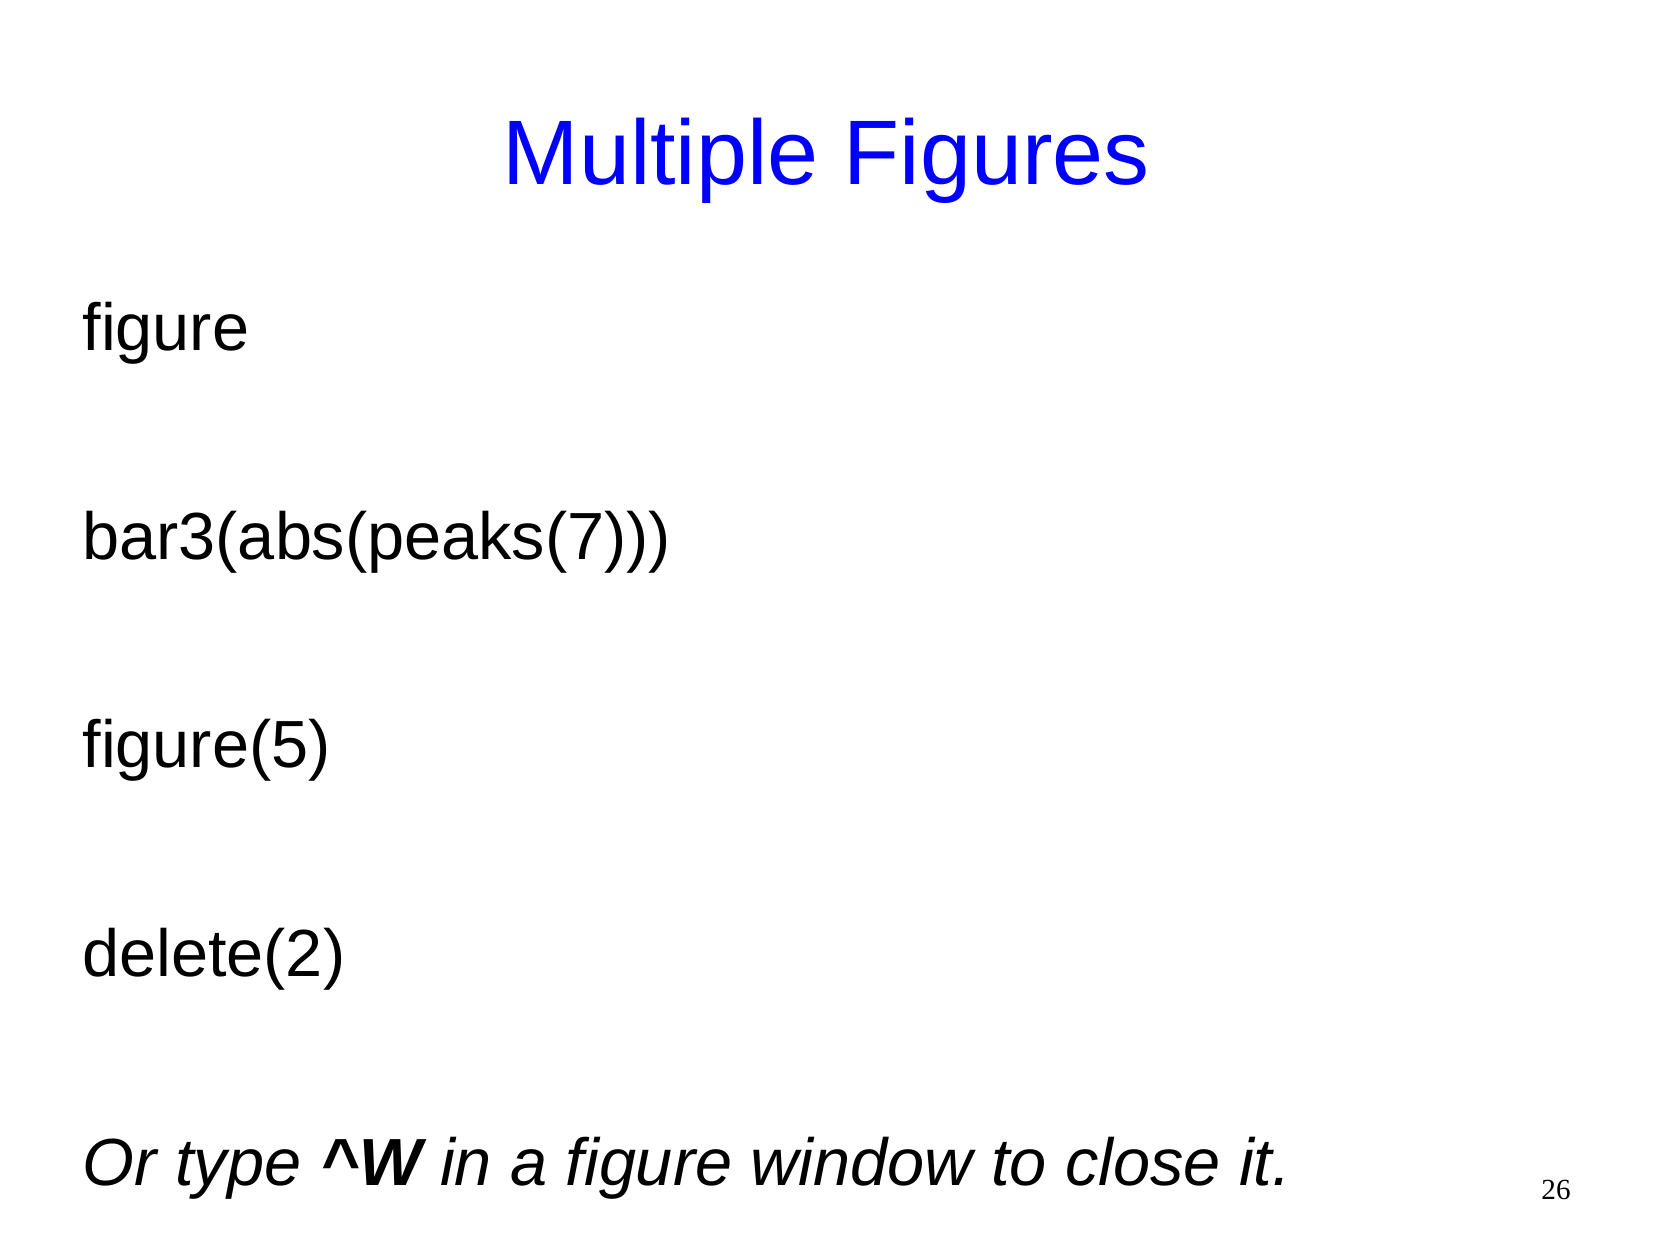

# Multiple Figures
figure
bar3(abs(peaks(7)))
figure(5)
delete(2)
Or type ^W in a figure window to close it.
26